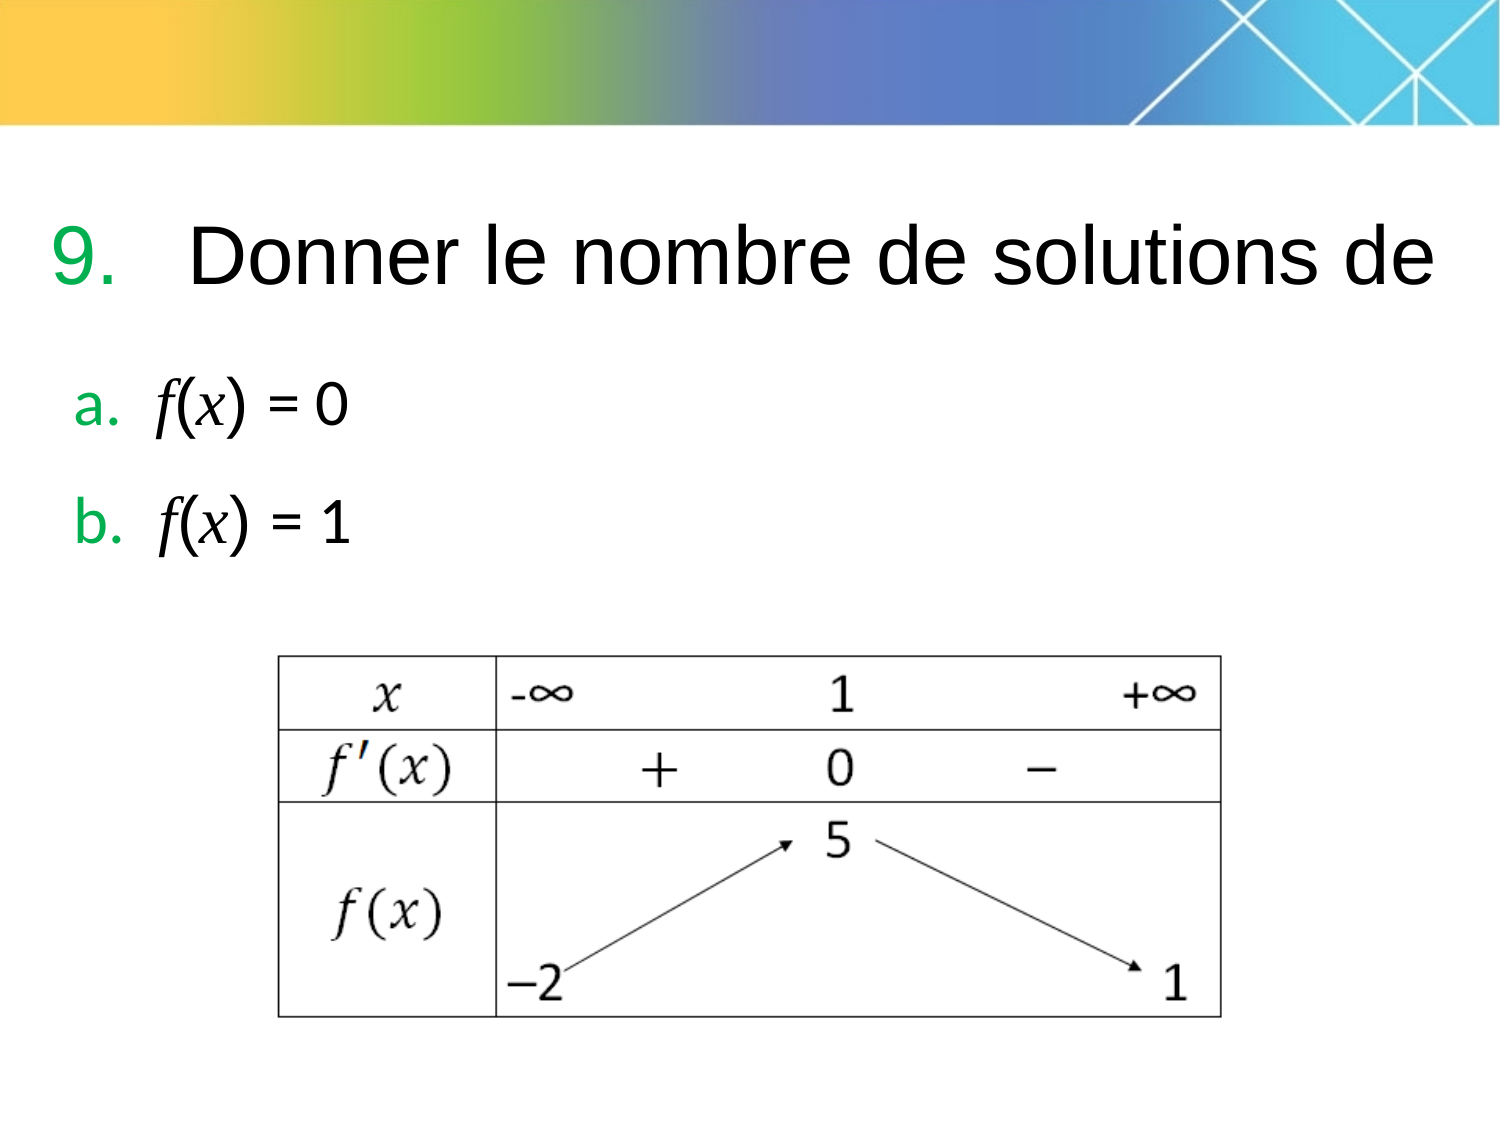

Donner le nombre de solutions de
a. f(x) = 0
b. f(x) = 1